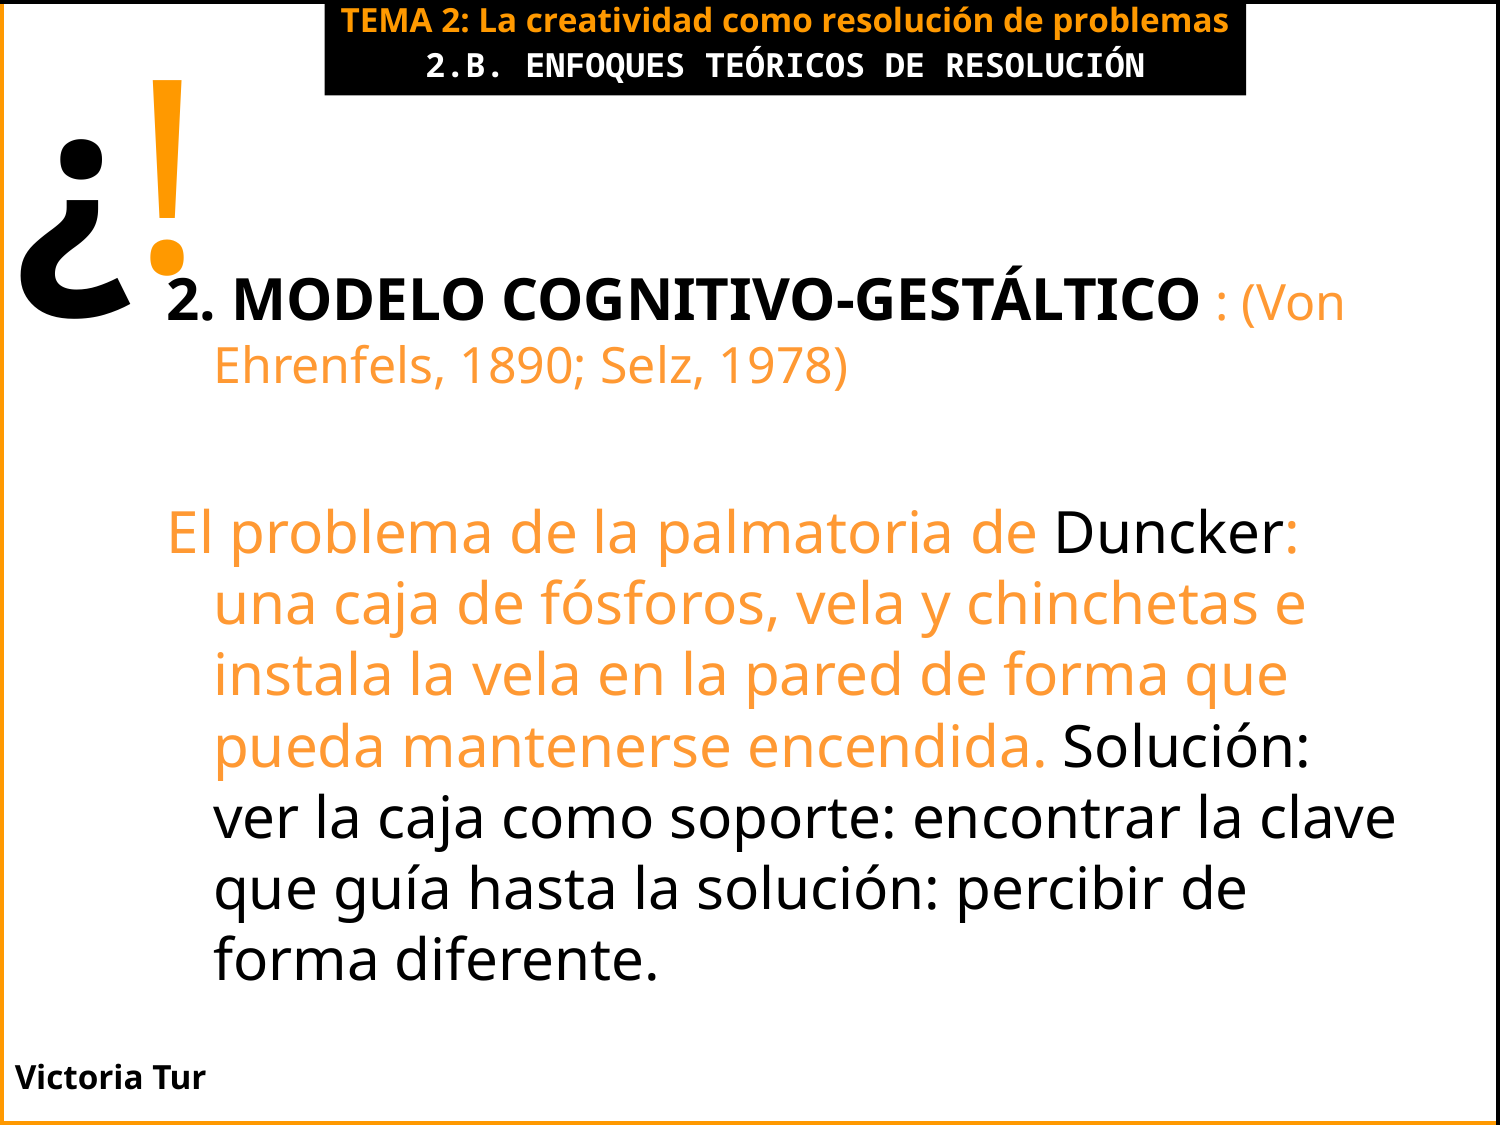

# 2. MODELO COGNITIVO-GESTÁLTICO : (Von Ehrenfels, 1890; Selz, 1978)
El problema de la palmatoria de Duncker: una caja de fósforos, vela y chinchetas e instala la vela en la pared de forma que pueda mantenerse encendida. Solución: ver la caja como soporte: encontrar la clave que guía hasta la solución: percibir de forma diferente.